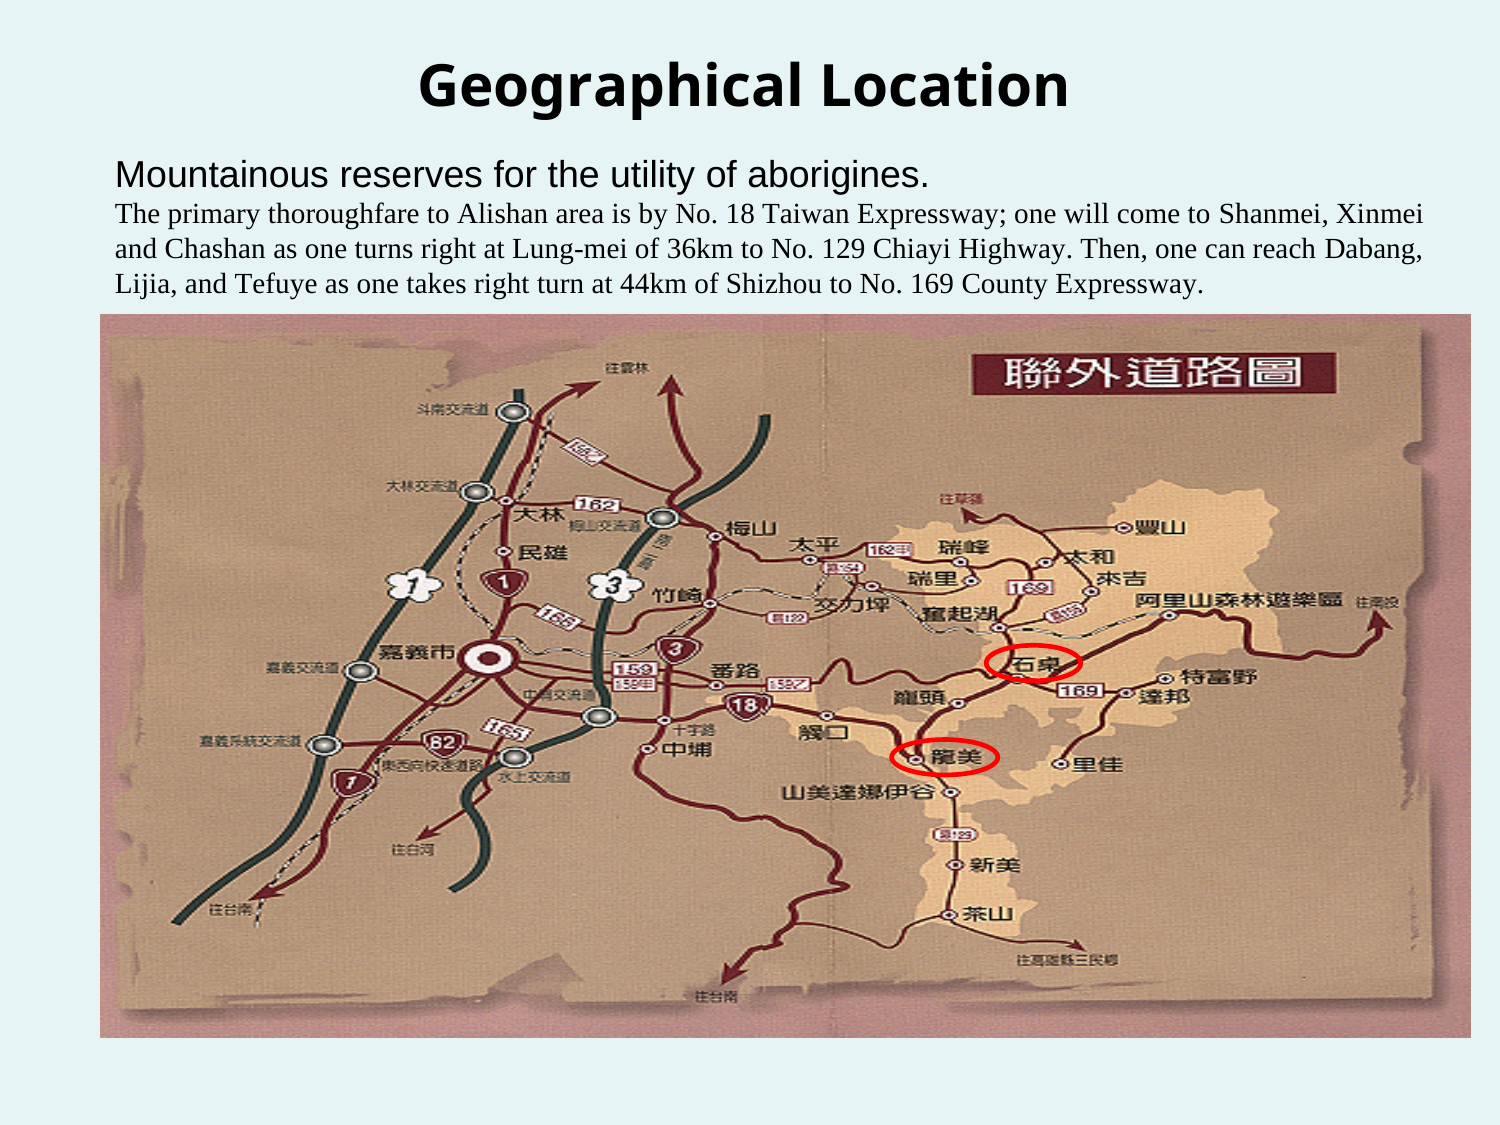

Geographical Location
Mountainous reserves for the utility of aborigines.
The primary thoroughfare to Alishan area is by No. 18 Taiwan Expressway; one will come to Shanmei, Xinmei and Chashan as one turns right at Lung-mei of 36km to No. 129 Chiayi Highway. Then, one can reach Dabang, Lijia, and Tefuye as one takes right turn at 44km of Shizhou to No. 169 County Expressway.